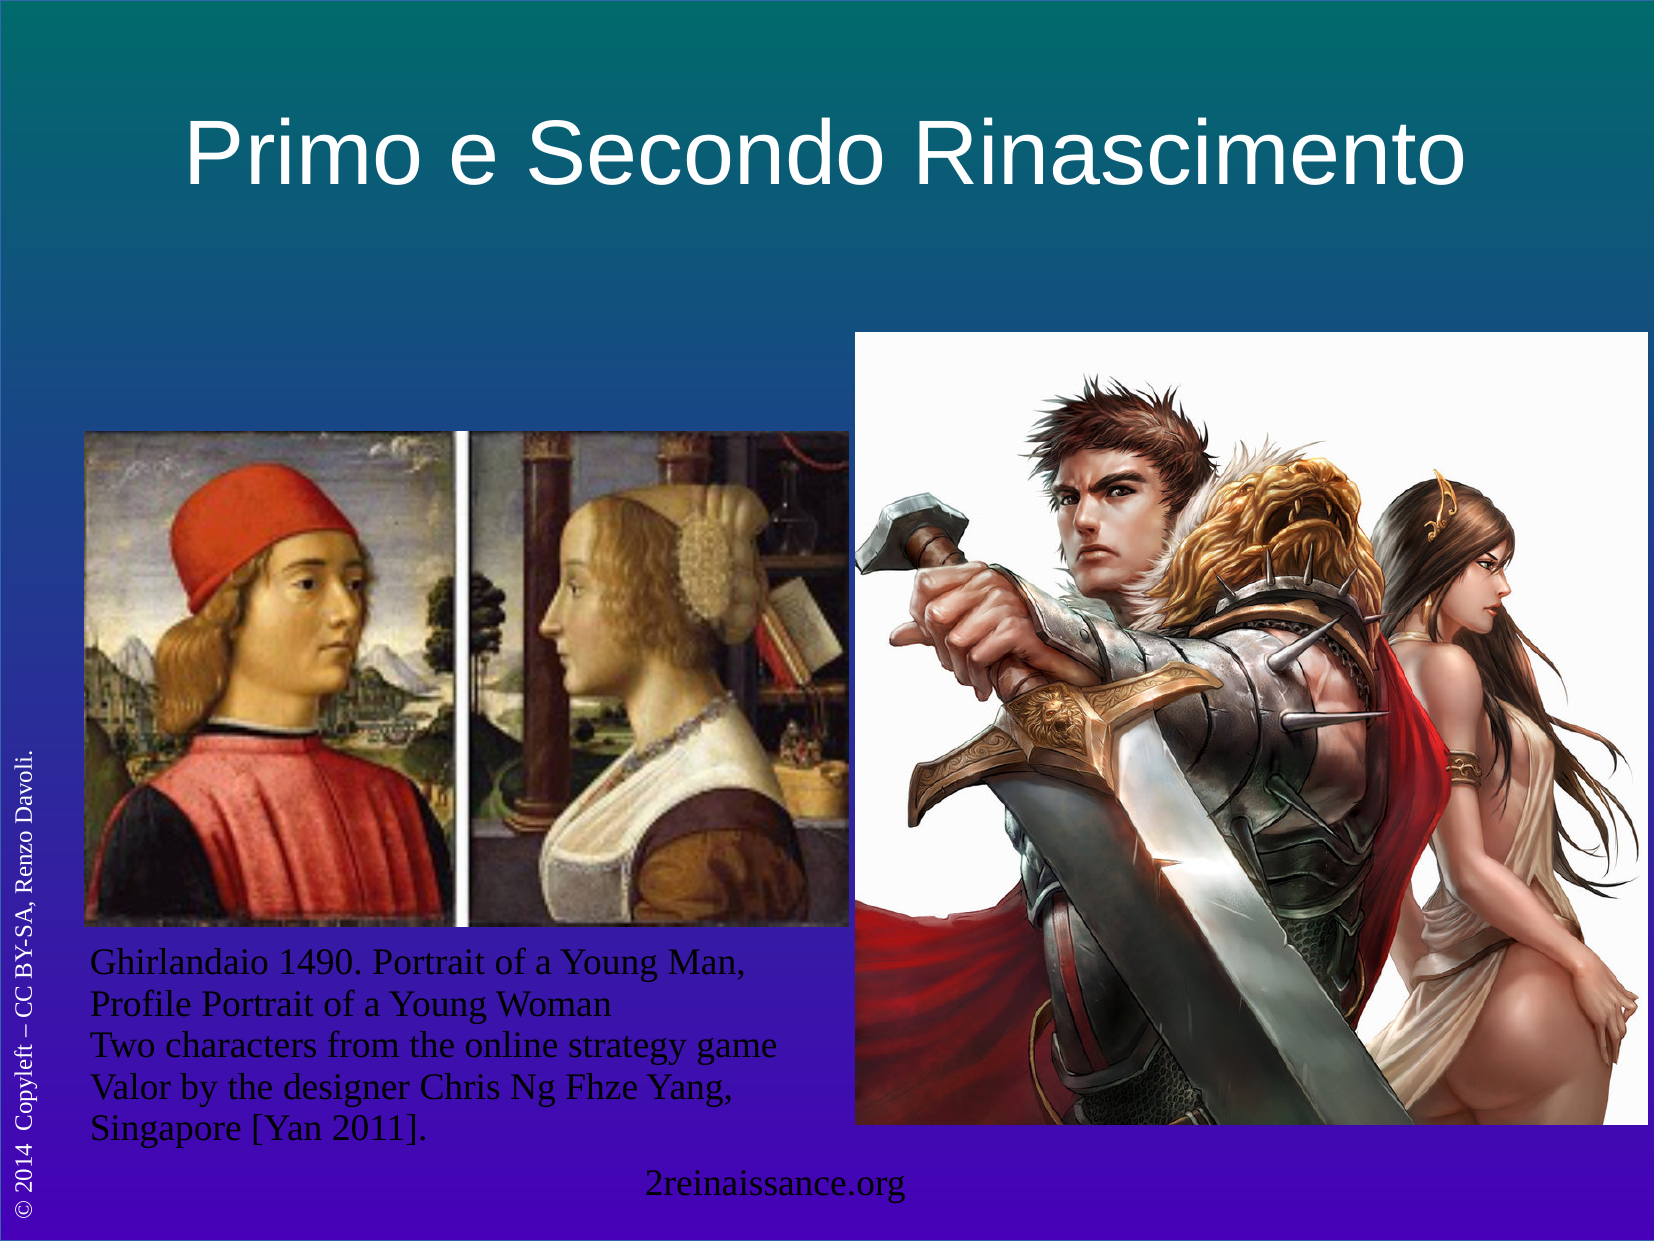

# Primo e Secondo Rinascimento
Ghirlandaio 1490. Portrait of a Young Man, Profile Portrait of a Young Woman
Two characters from the online strategy game Valor by the designer Chris Ng Fhze Yang, Singapore [Yan 2011].
2reinaissance.org